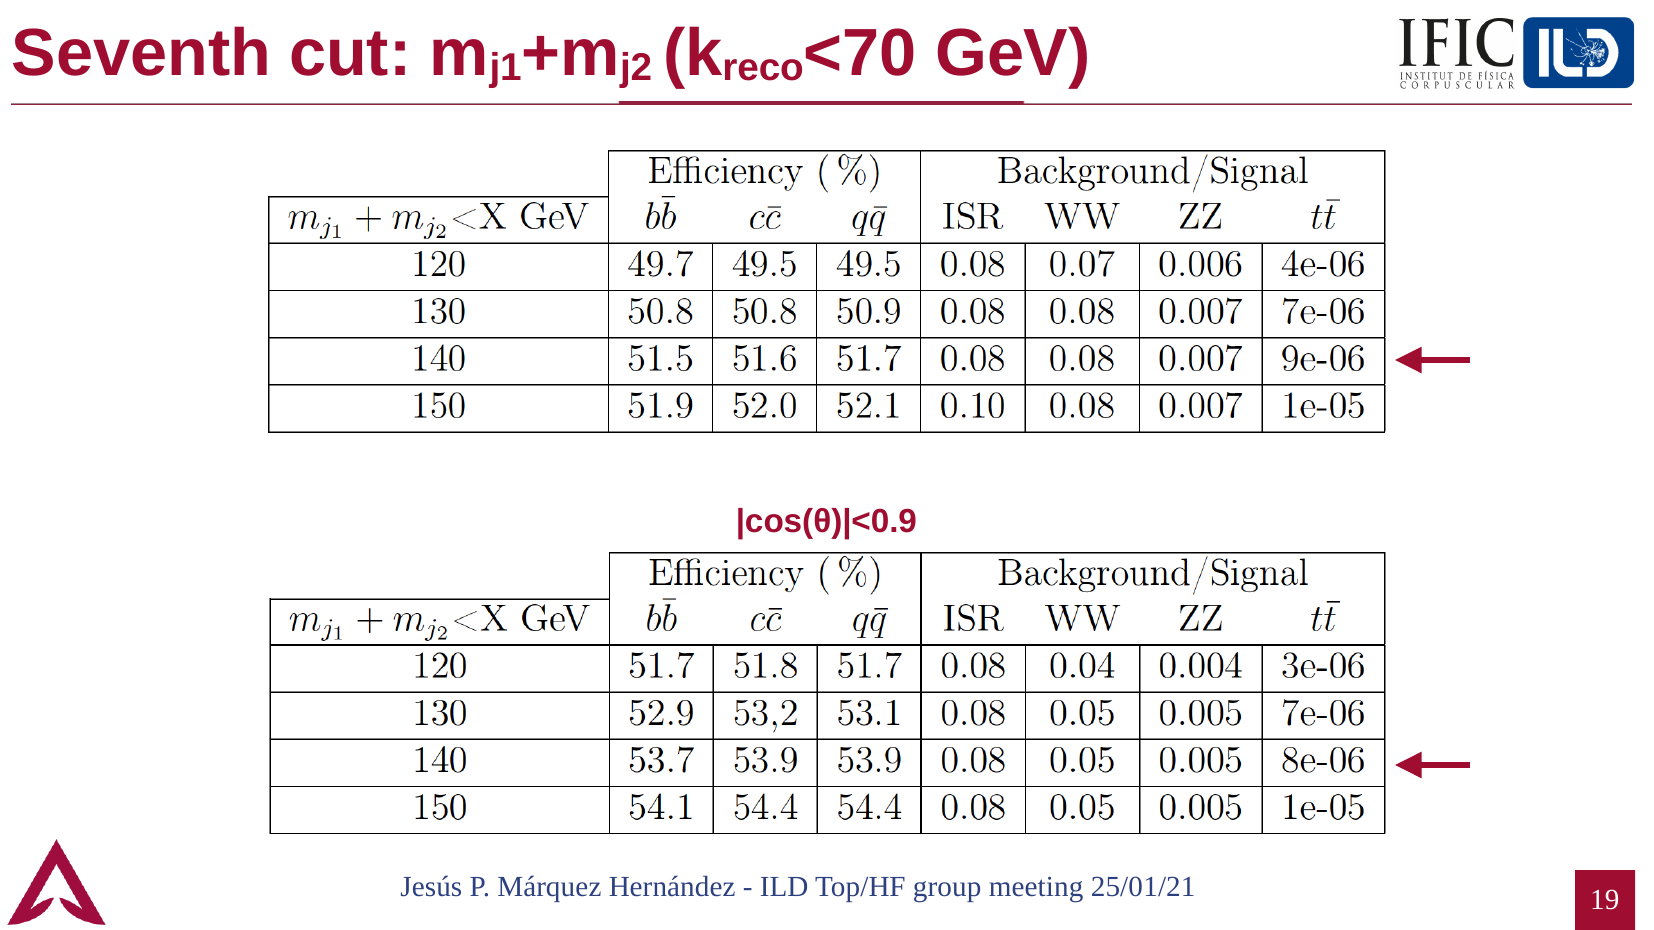

# Seventh cut: mj1+mj2 (kreco<70 GeV)
|cos(θ)|<0.9
19